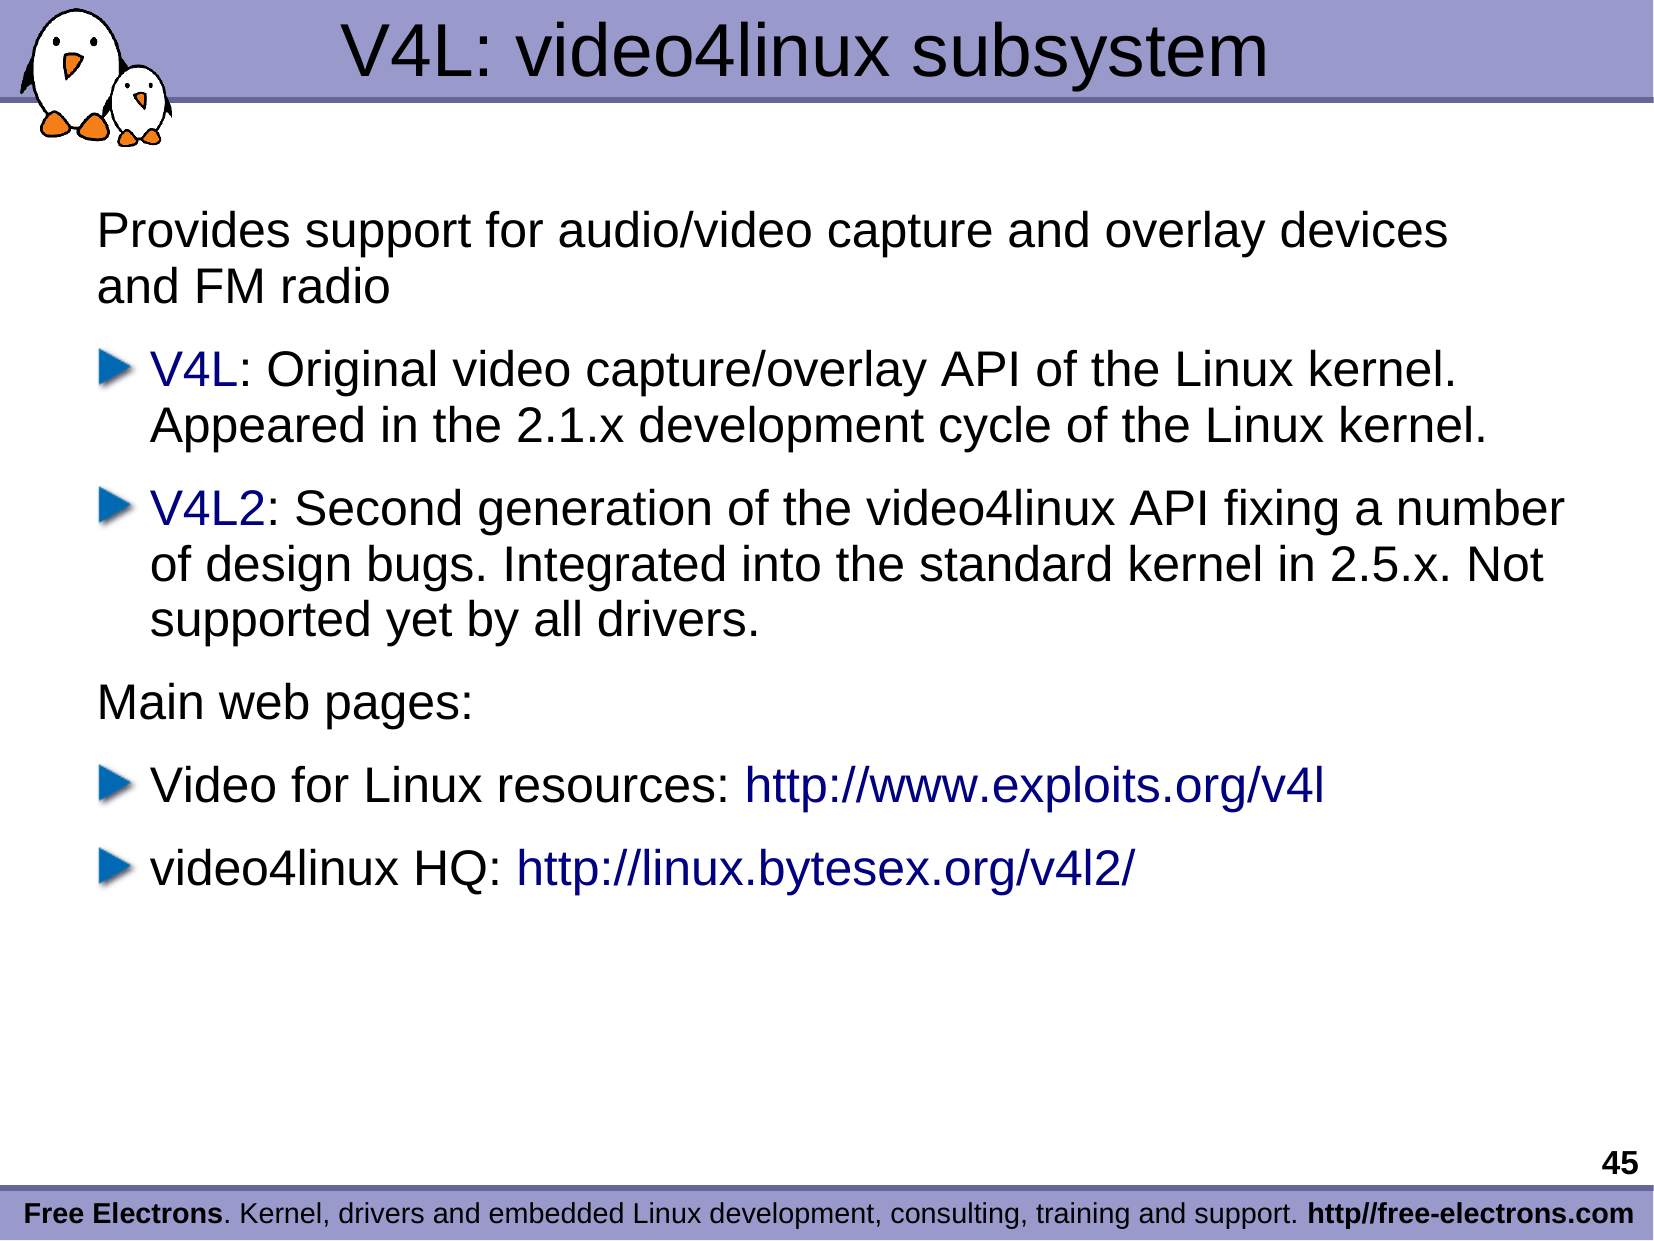

# V4L: video4linux subsystem
Provides support for audio/video capture and overlay devices
and FM radio
V4L: Original video capture/overlay API of the Linux kernel. Appeared in the 2.1.x development cycle of the Linux kernel.
V4L2: Second generation of the video4linux API fixing a number of design bugs. Integrated into the standard kernel in 2.5.x. Not supported yet by all drivers.
Main web pages:
Video for Linux resources: http://www.exploits.org/v4l
video4linux HQ: http://linux.bytesex.org/v4l2/